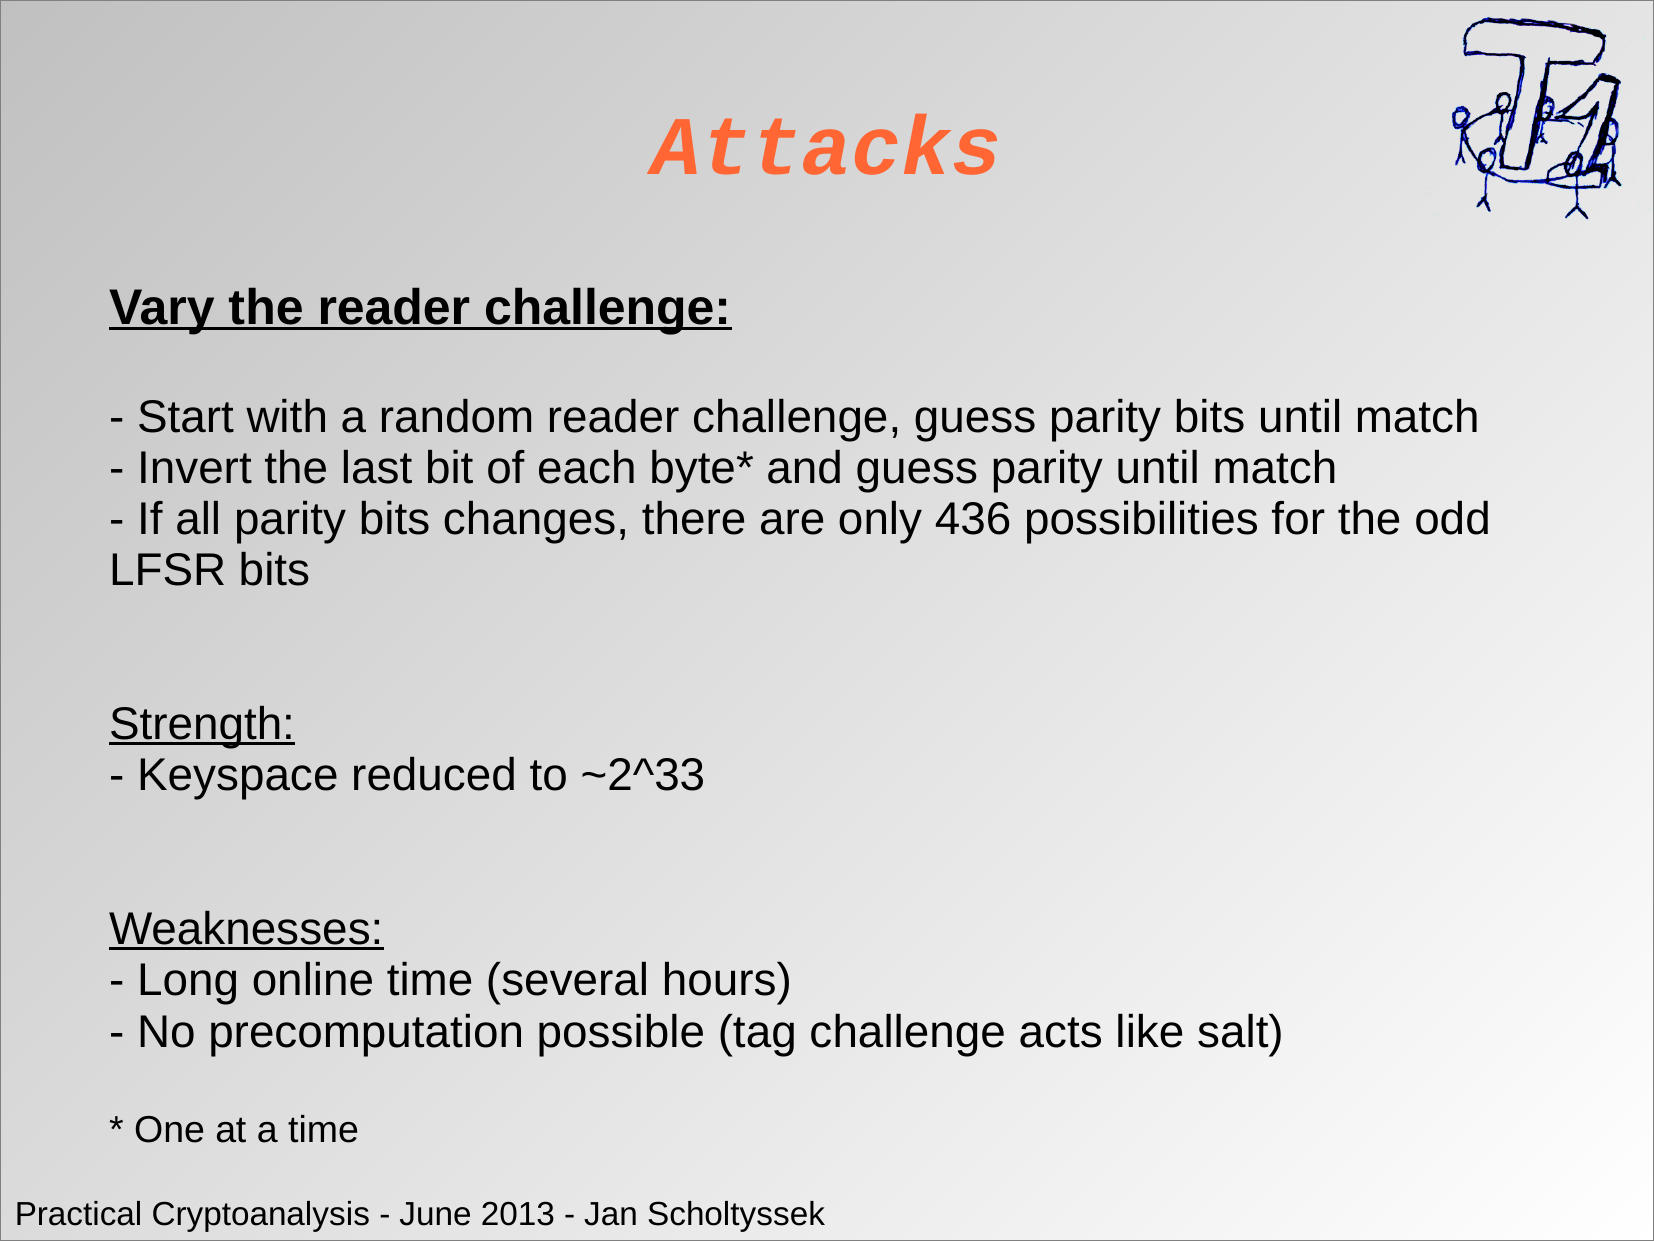

# Attacks
Vary the reader challenge:
- Start with a random reader challenge, guess parity bits until match
- Invert the last bit of each byte* and guess parity until match
- If all parity bits changes, there are only 436 possibilities for the odd LFSR bits
Strength:
- Keyspace reduced to ~2^33
Weaknesses:
- Long online time (several hours)
- No precomputation possible (tag challenge acts like salt)
* One at a time
Practical Cryptoanalysis - June 2013 - Jan Scholtyssek